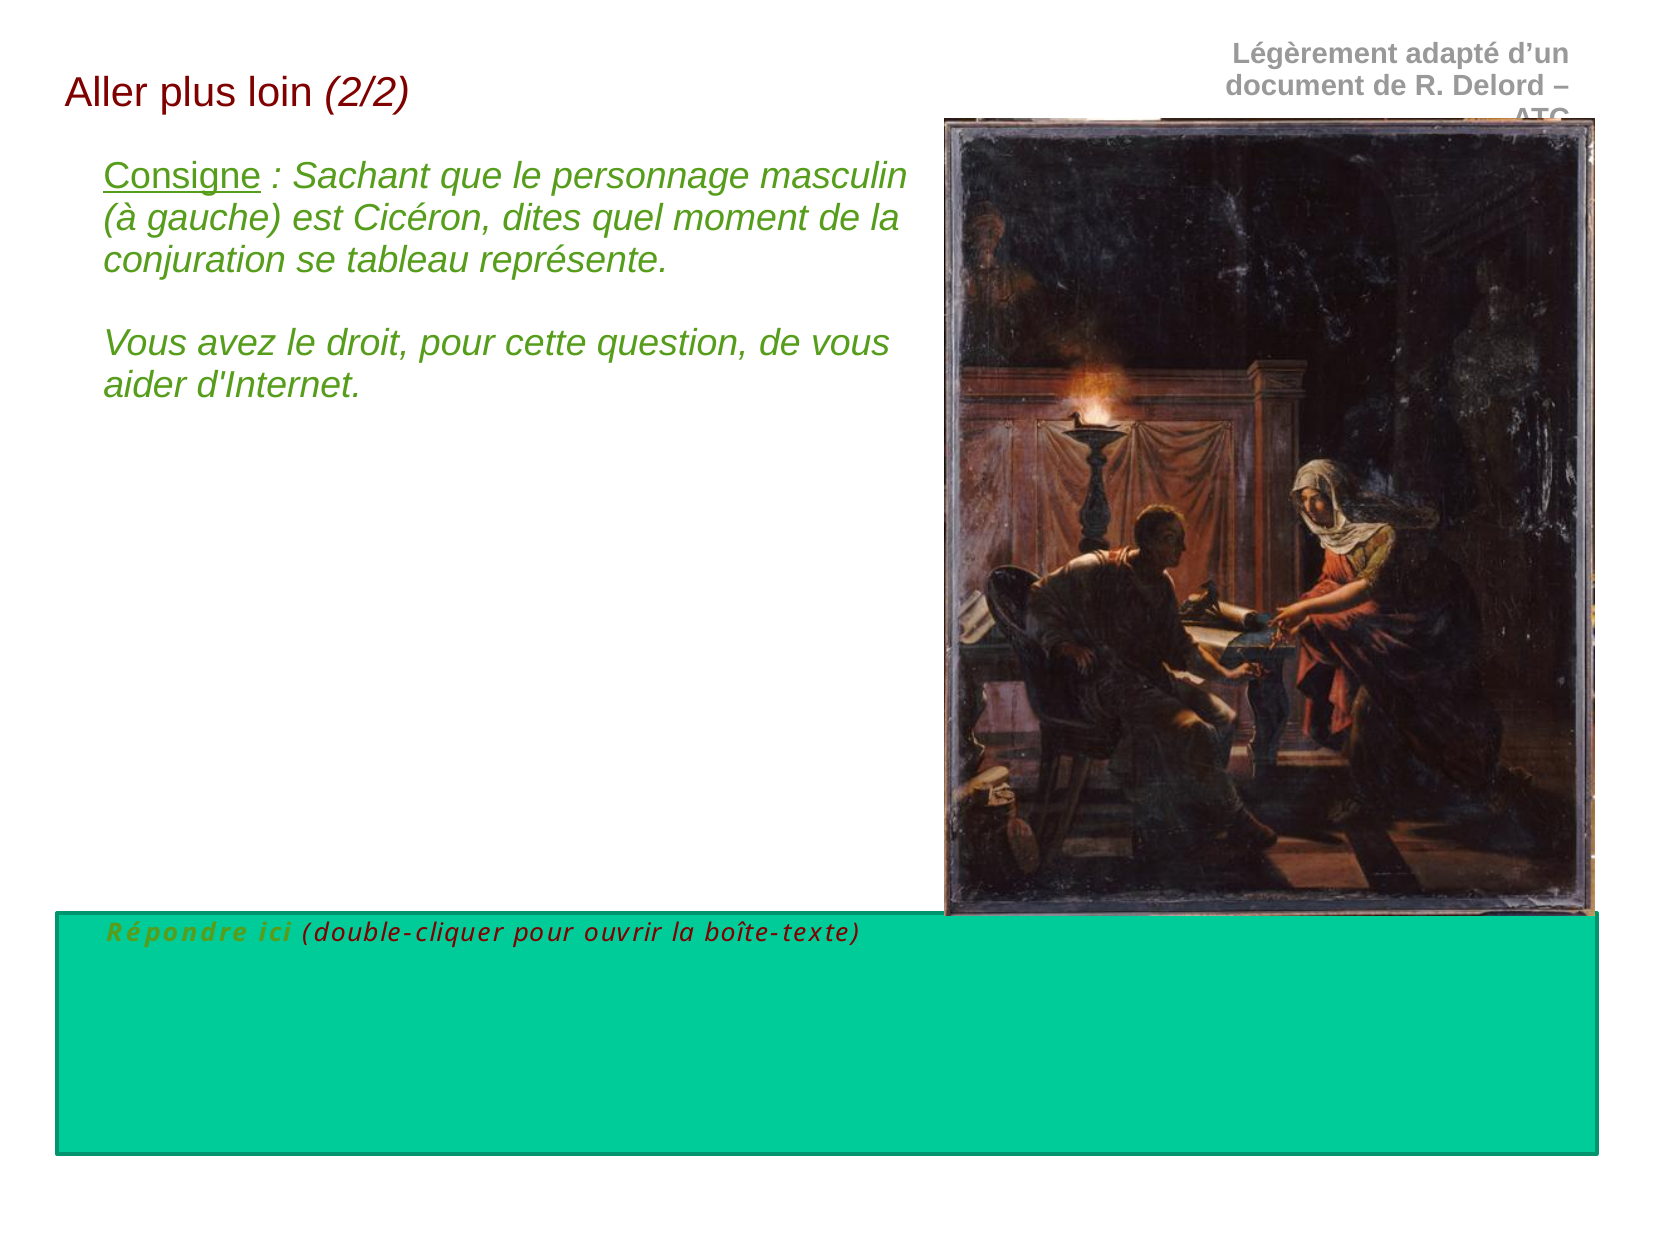

#  Aller plus loin (2/2)
Légèrement adapté d’un document de R. Delord – ATC
Consigne : Sachant que le personnage masculin (à gauche) est Cicéron, dites quel moment de la conjuration se tableau représente.
Vous avez le droit, pour cette question, de vous aider d'Internet.